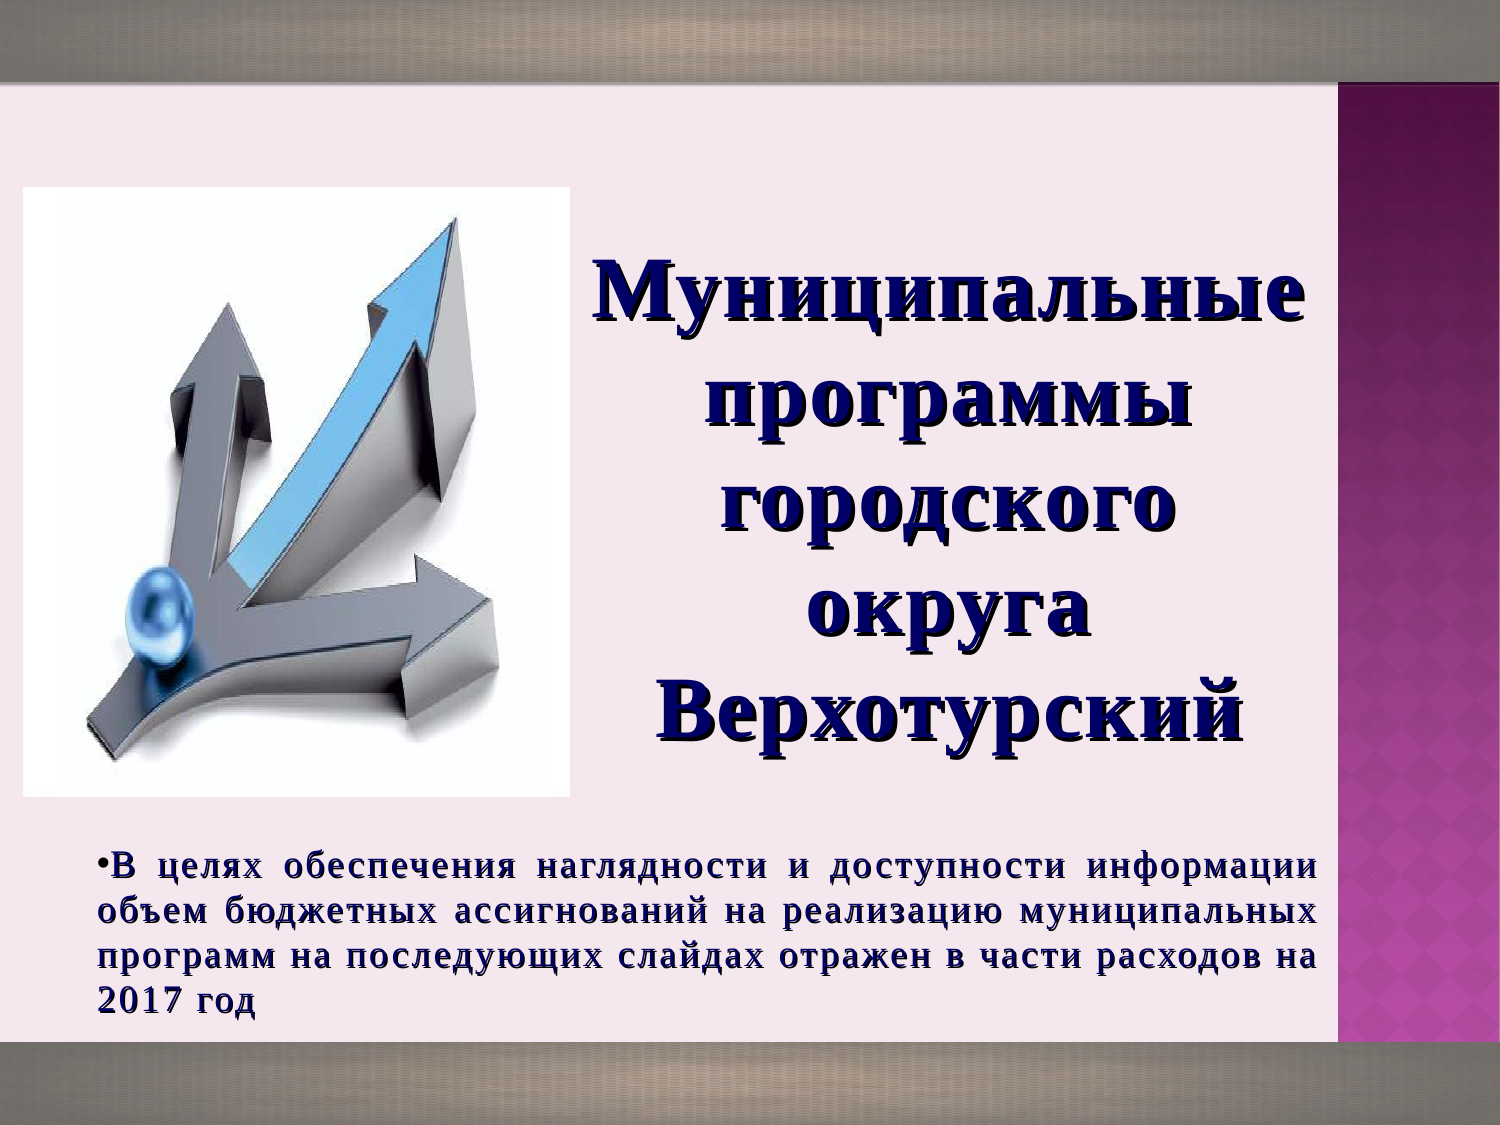

Муниципальные программы городского округа Верхотурский
В целях обеспечения наглядности и доступности информации объем бюджетных ассигнований на реализацию муниципальных программ на последующих слайдах отражен в части расходов на 2017 год